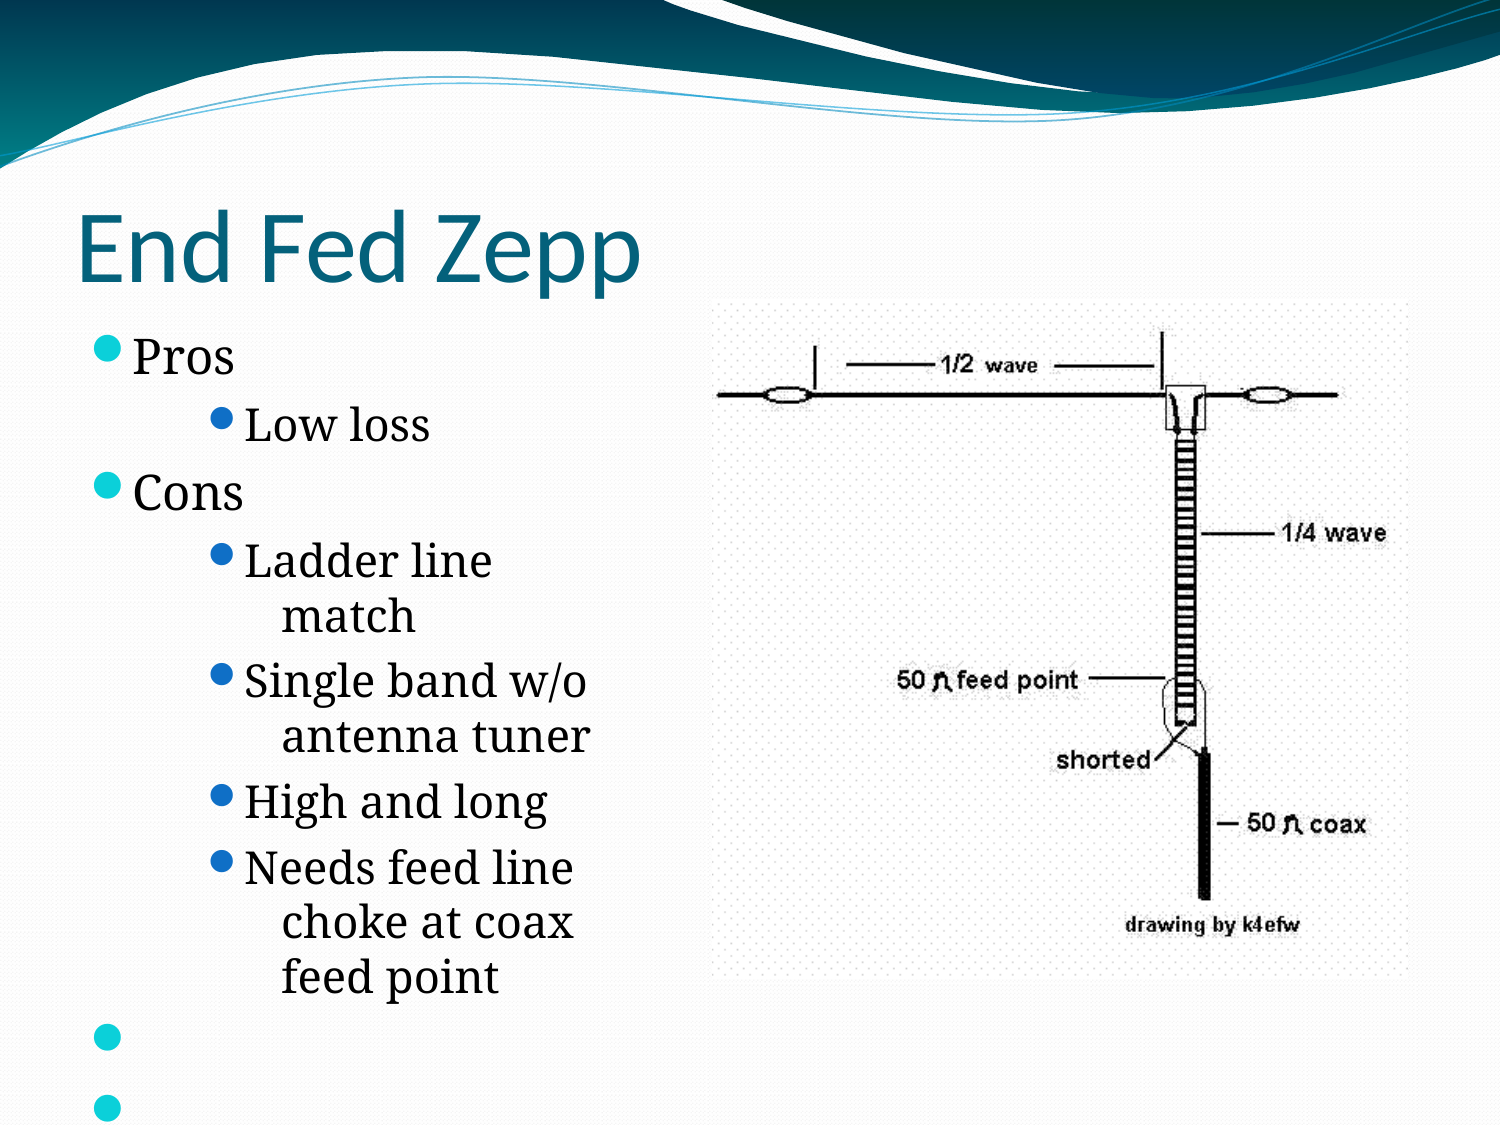

# End Fed Zepp
Pros
Low loss
Cons
Ladder line match
Single band w/o antenna tuner
High and long
Needs feed line choke at coax feed point